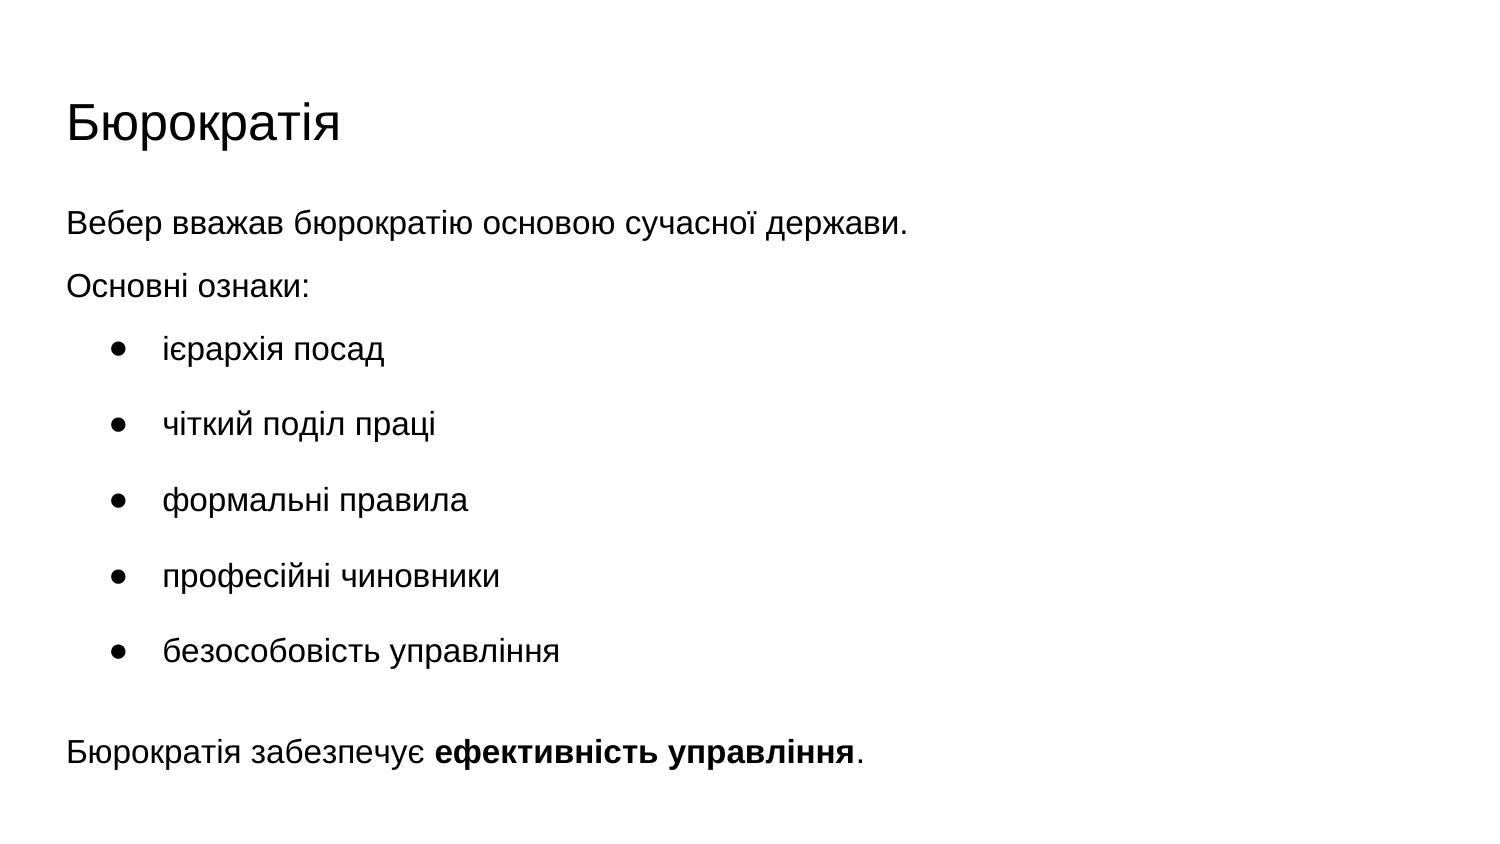

# Бюрократія
Вебер вважав бюрократію основою сучасної держави.
Основні ознаки:
ієрархія посад
чіткий поділ праці
формальні правила
професійні чиновники
безособовість управління
Бюрократія забезпечує ефективність управління.